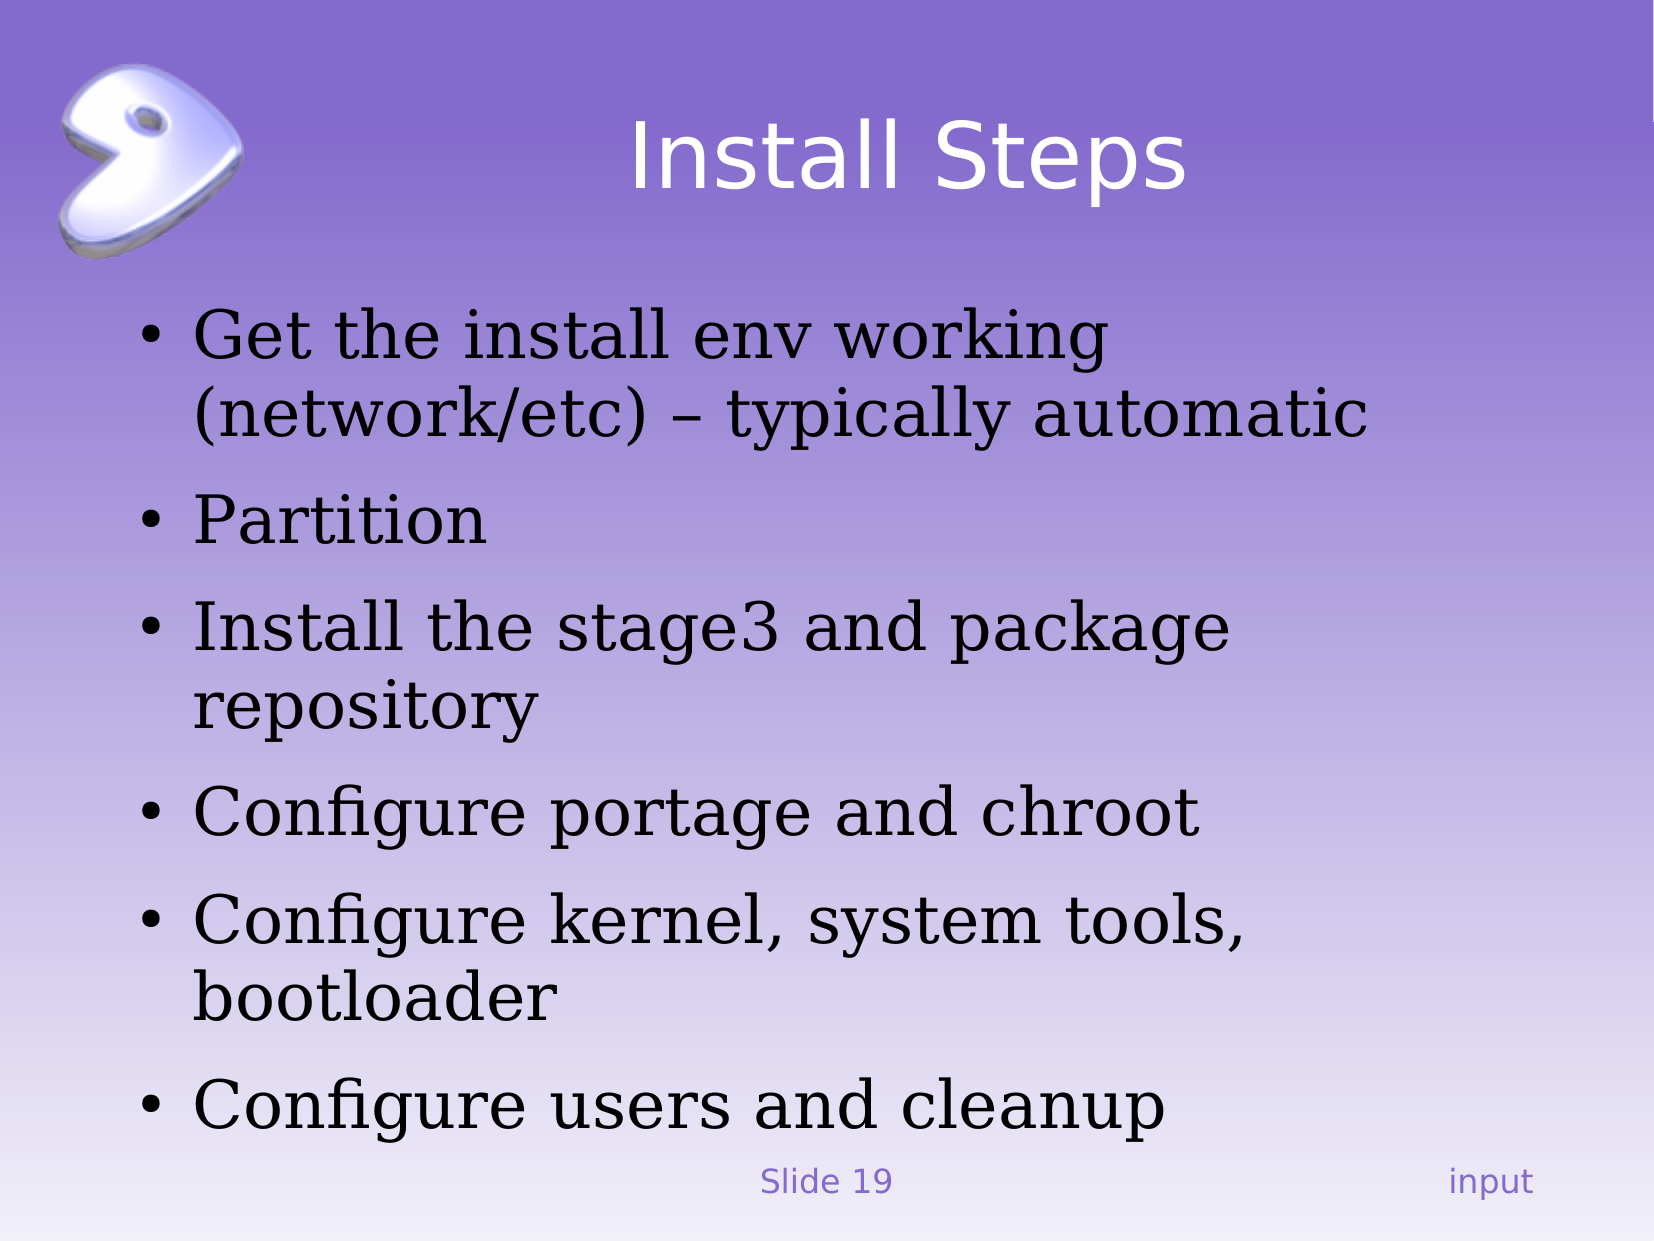

# Install Steps
Get the install env working (network/etc) – typically automatic
Partition
Install the stage3 and package repository
Configure portage and chroot
Configure kernel, system tools, bootloader
Configure users and cleanup